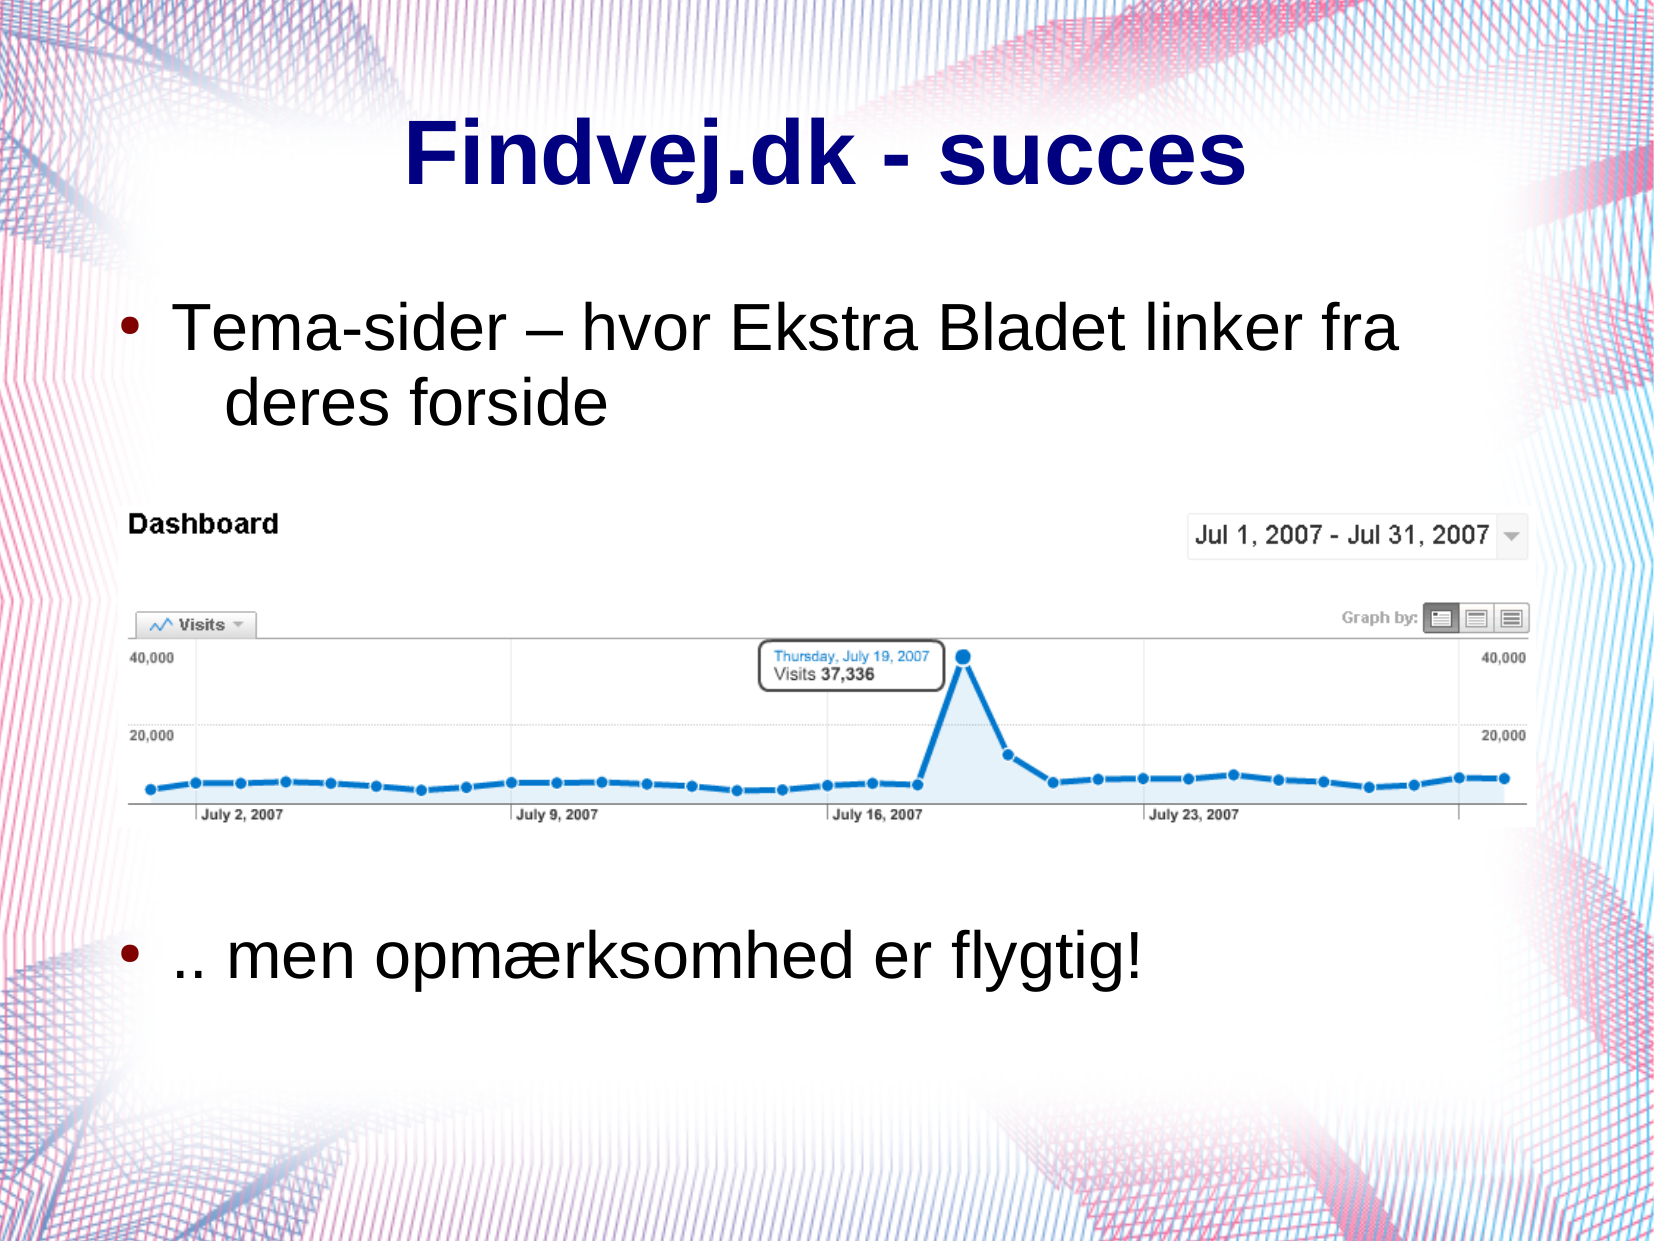

# Findvej.dk - succes
Tema-sider – hvor Ekstra Bladet linker fra deres forside
.. men opmærksomhed er flygtig!